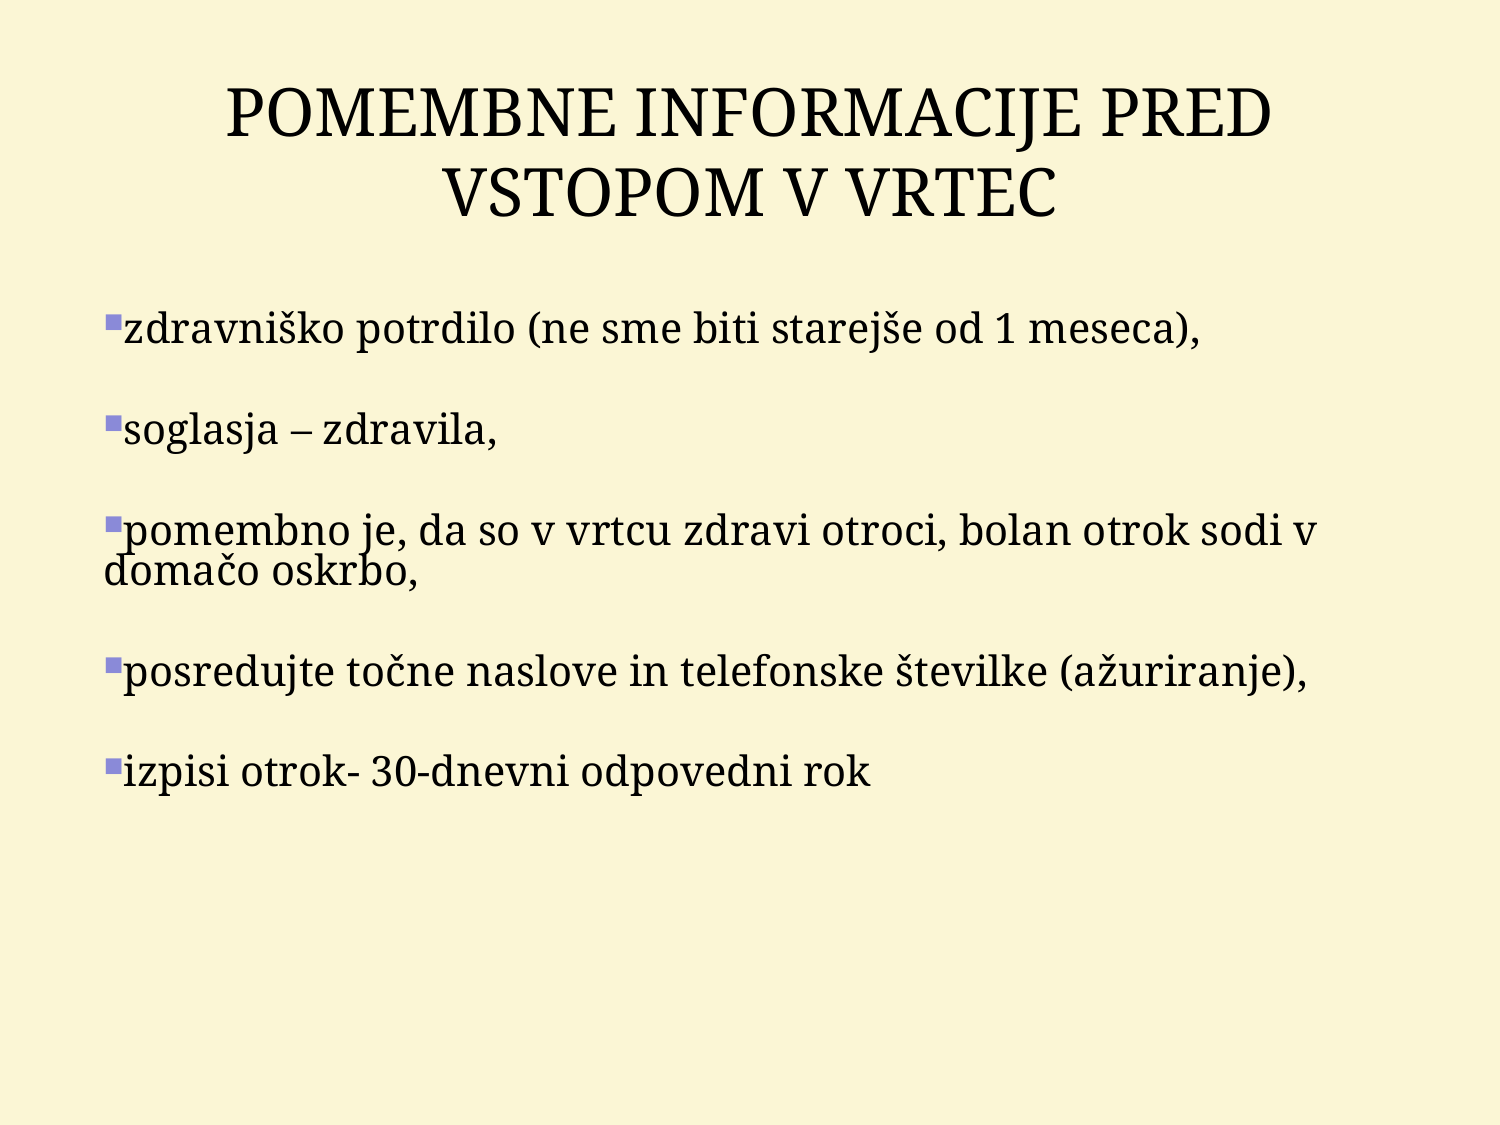

# POMEMBNE INFORMACIJE PRED VSTOPOM V VRTEC
zdravniško potrdilo (ne sme biti starejše od 1 meseca),
soglasja – zdravila,
pomembno je, da so v vrtcu zdravi otroci, bolan otrok sodi v domačo oskrbo,
posredujte točne naslove in telefonske številke (ažuriranje),
izpisi otrok- 30-dnevni odpovedni rok